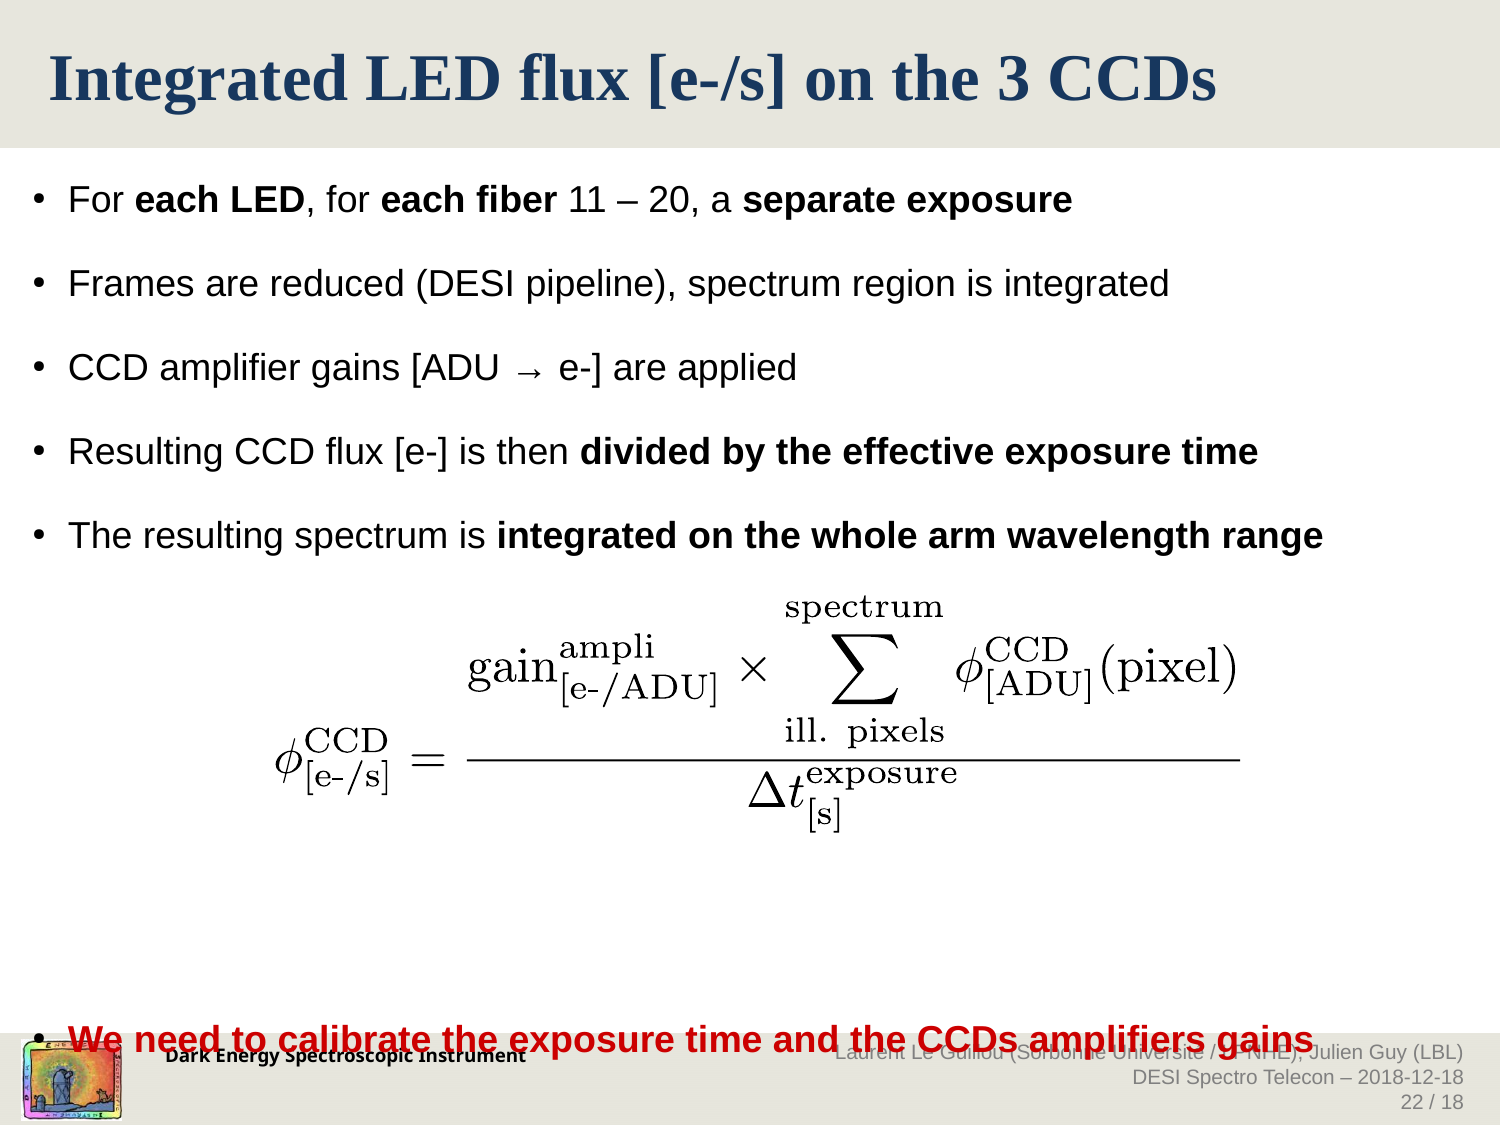

# Integrated LED flux [e-/s] on the 3 CCDs
For each LED, for each fiber 11 – 20, a separate exposure
Frames are reduced (DESI pipeline), spectrum region is integrated
CCD amplifier gains [ADU → e-] are applied
Resulting CCD flux [e-] is then divided by the effective exposure time
The resulting spectrum is integrated on the whole arm wavelength range
We need to calibrate the exposure time and the CCDs amplifiers gains